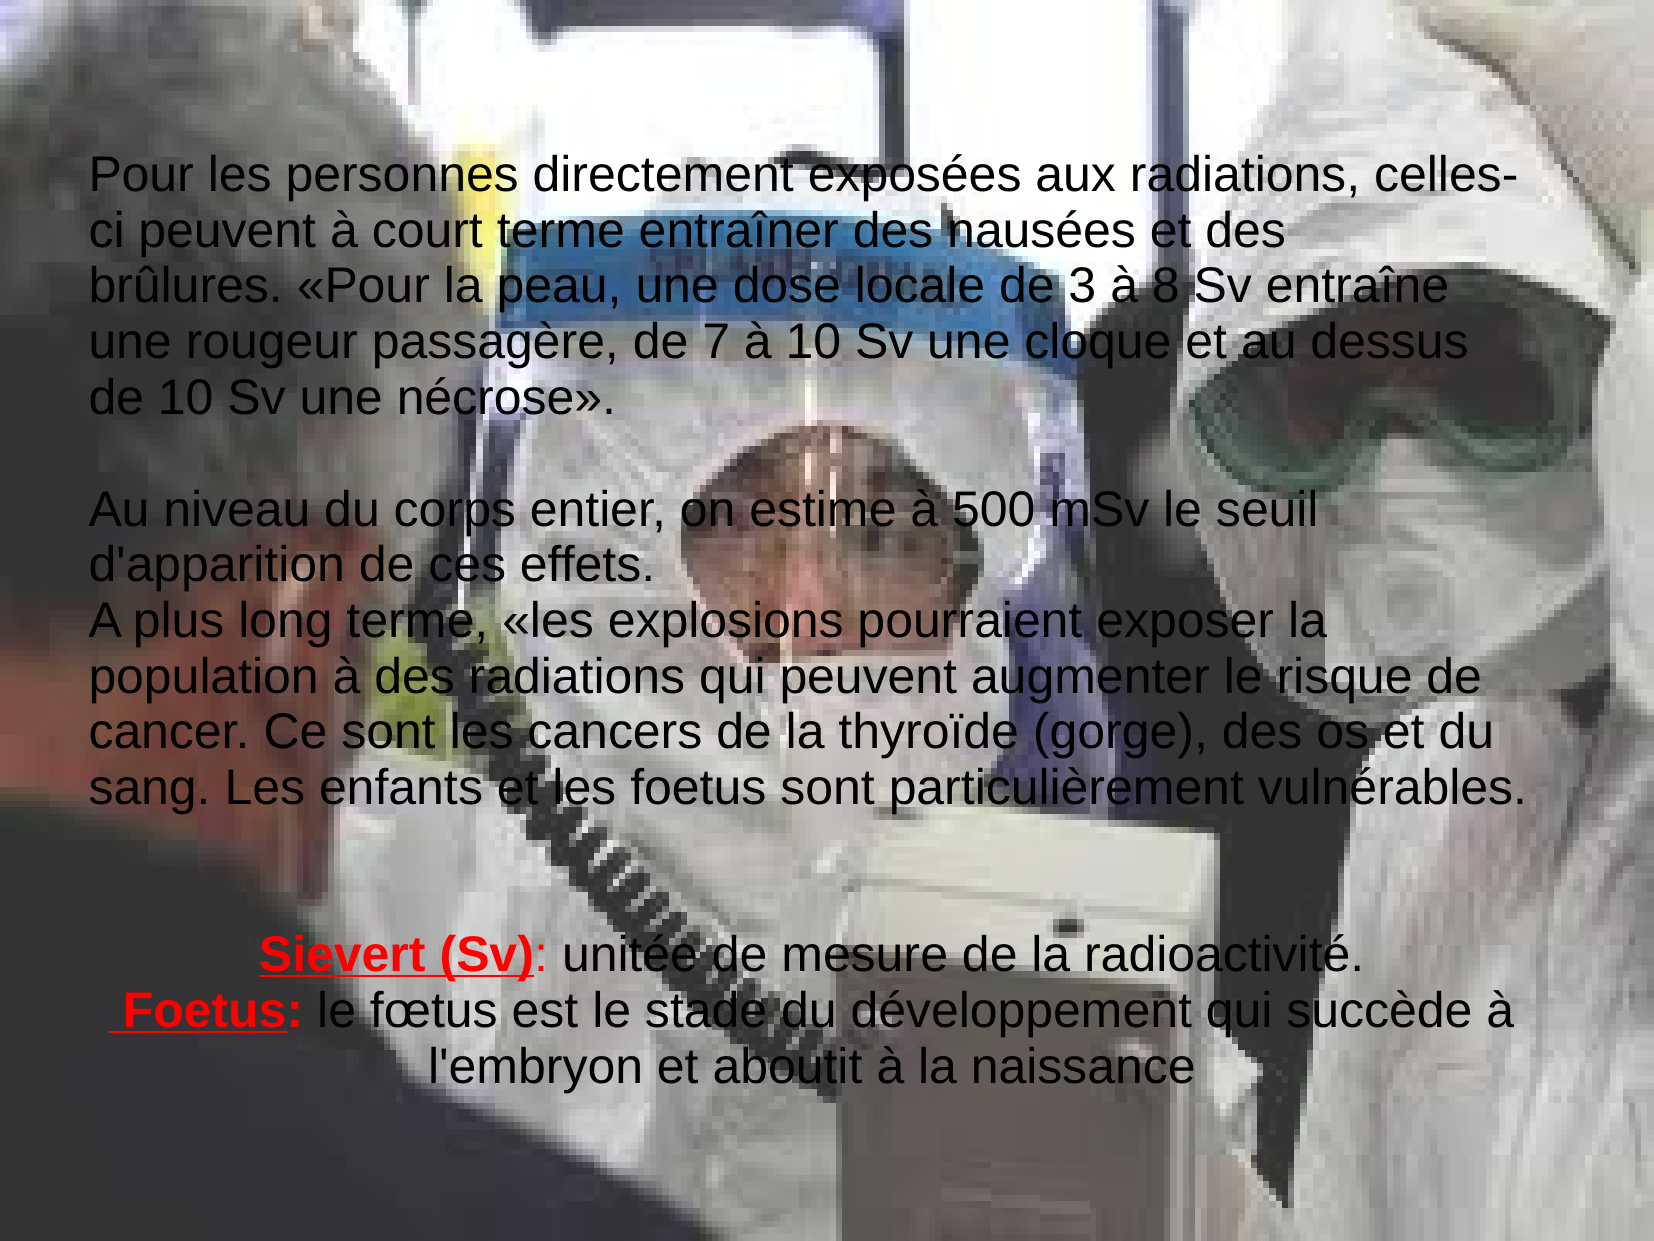

# Pour les personnes directement exposées aux radiations, celles-ci peuvent à court terme entraîner des nausées et des brûlures. «Pour la peau, une dose locale de 3 à 8 Sv entraîne une rougeur passagère, de 7 à 10 Sv une cloque et au dessus de 10 Sv une nécrose».
Au niveau du corps entier, on estime à 500 mSv le seuil d'apparition de ces effets.
A plus long terme, «les explosions pourraient exposer la population à des radiations qui peuvent augmenter le risque de cancer. Ce sont les cancers de la thyroïde (gorge), des os et du sang. Les enfants et les foetus sont particulièrement vulnérables.
Sievert (Sv): unitée de mesure de la radioactivité.
 Foetus: le fœtus est le stade du développement qui succède à l'embryon et aboutit à la naissance